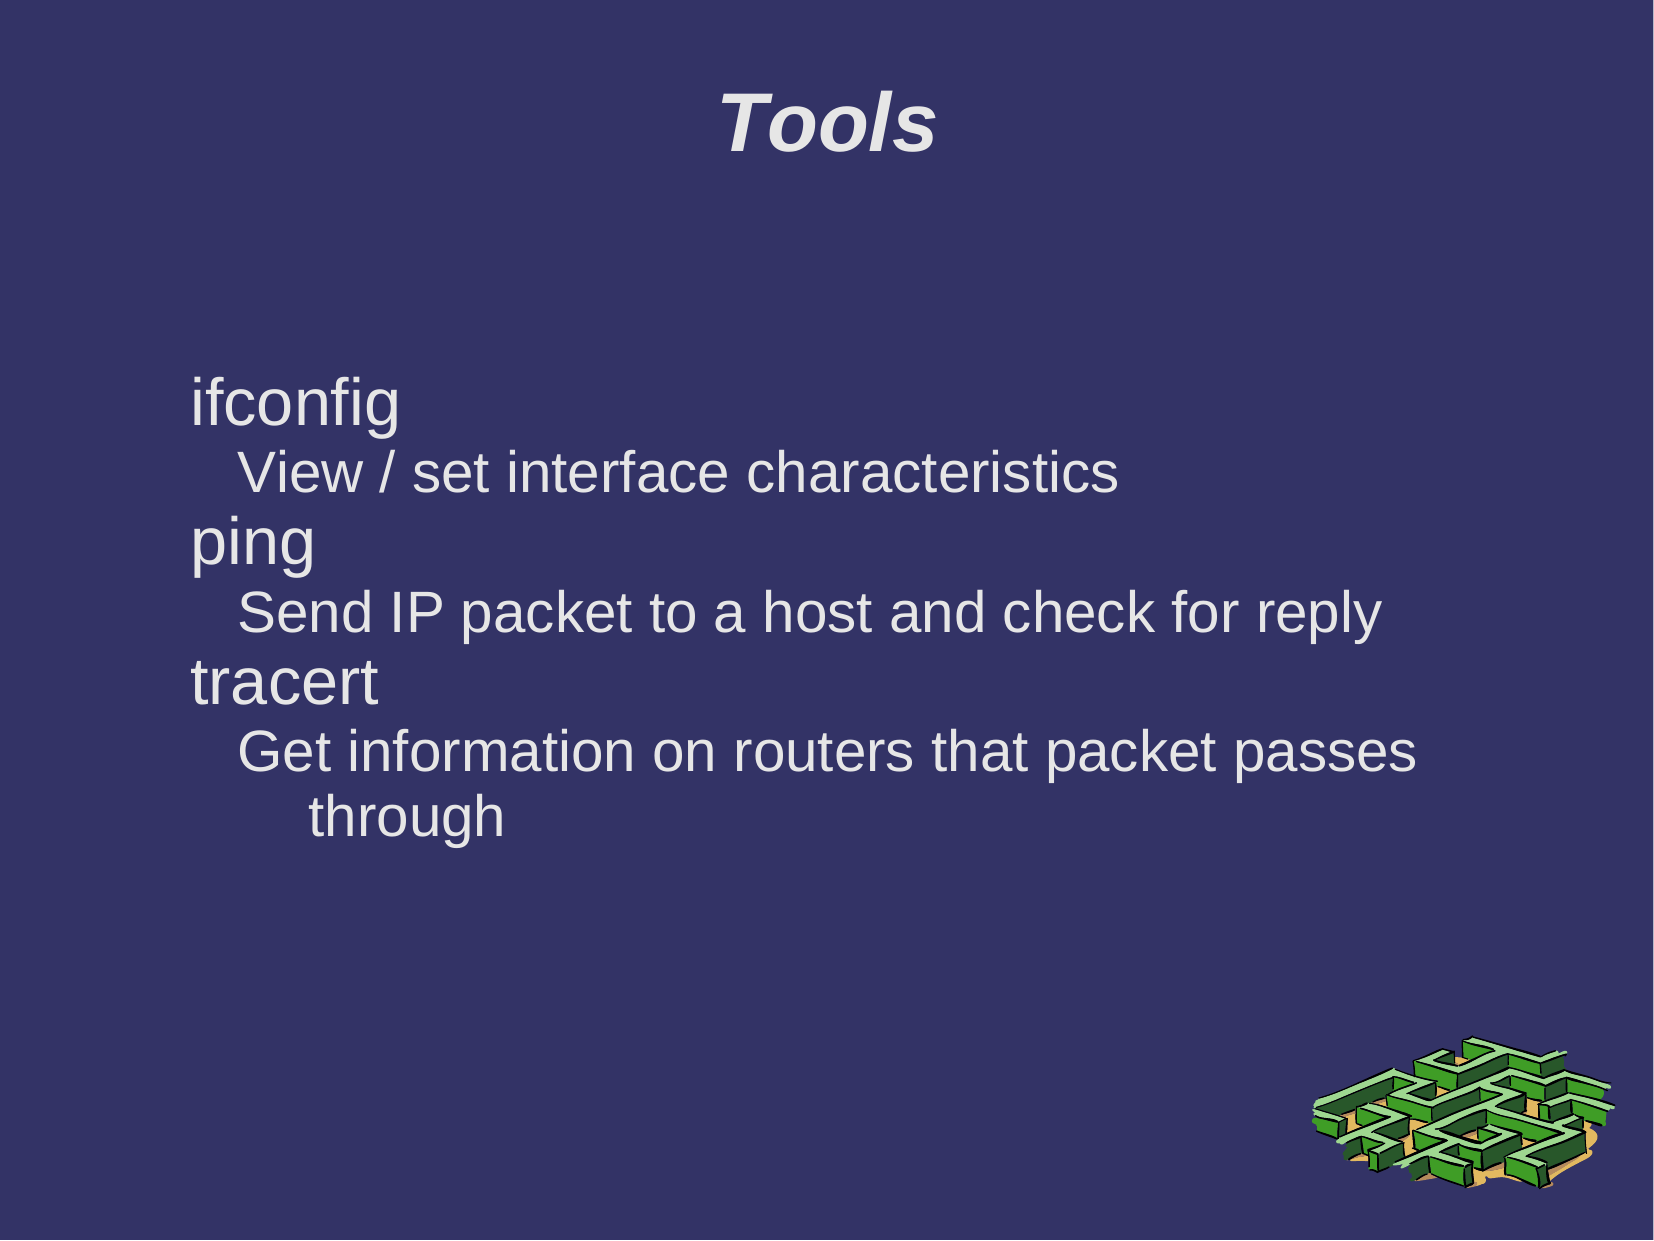

# Tools
ifconfig
View / set interface characteristics
ping
Send IP packet to a host and check for reply
tracert
Get information on routers that packet passes through